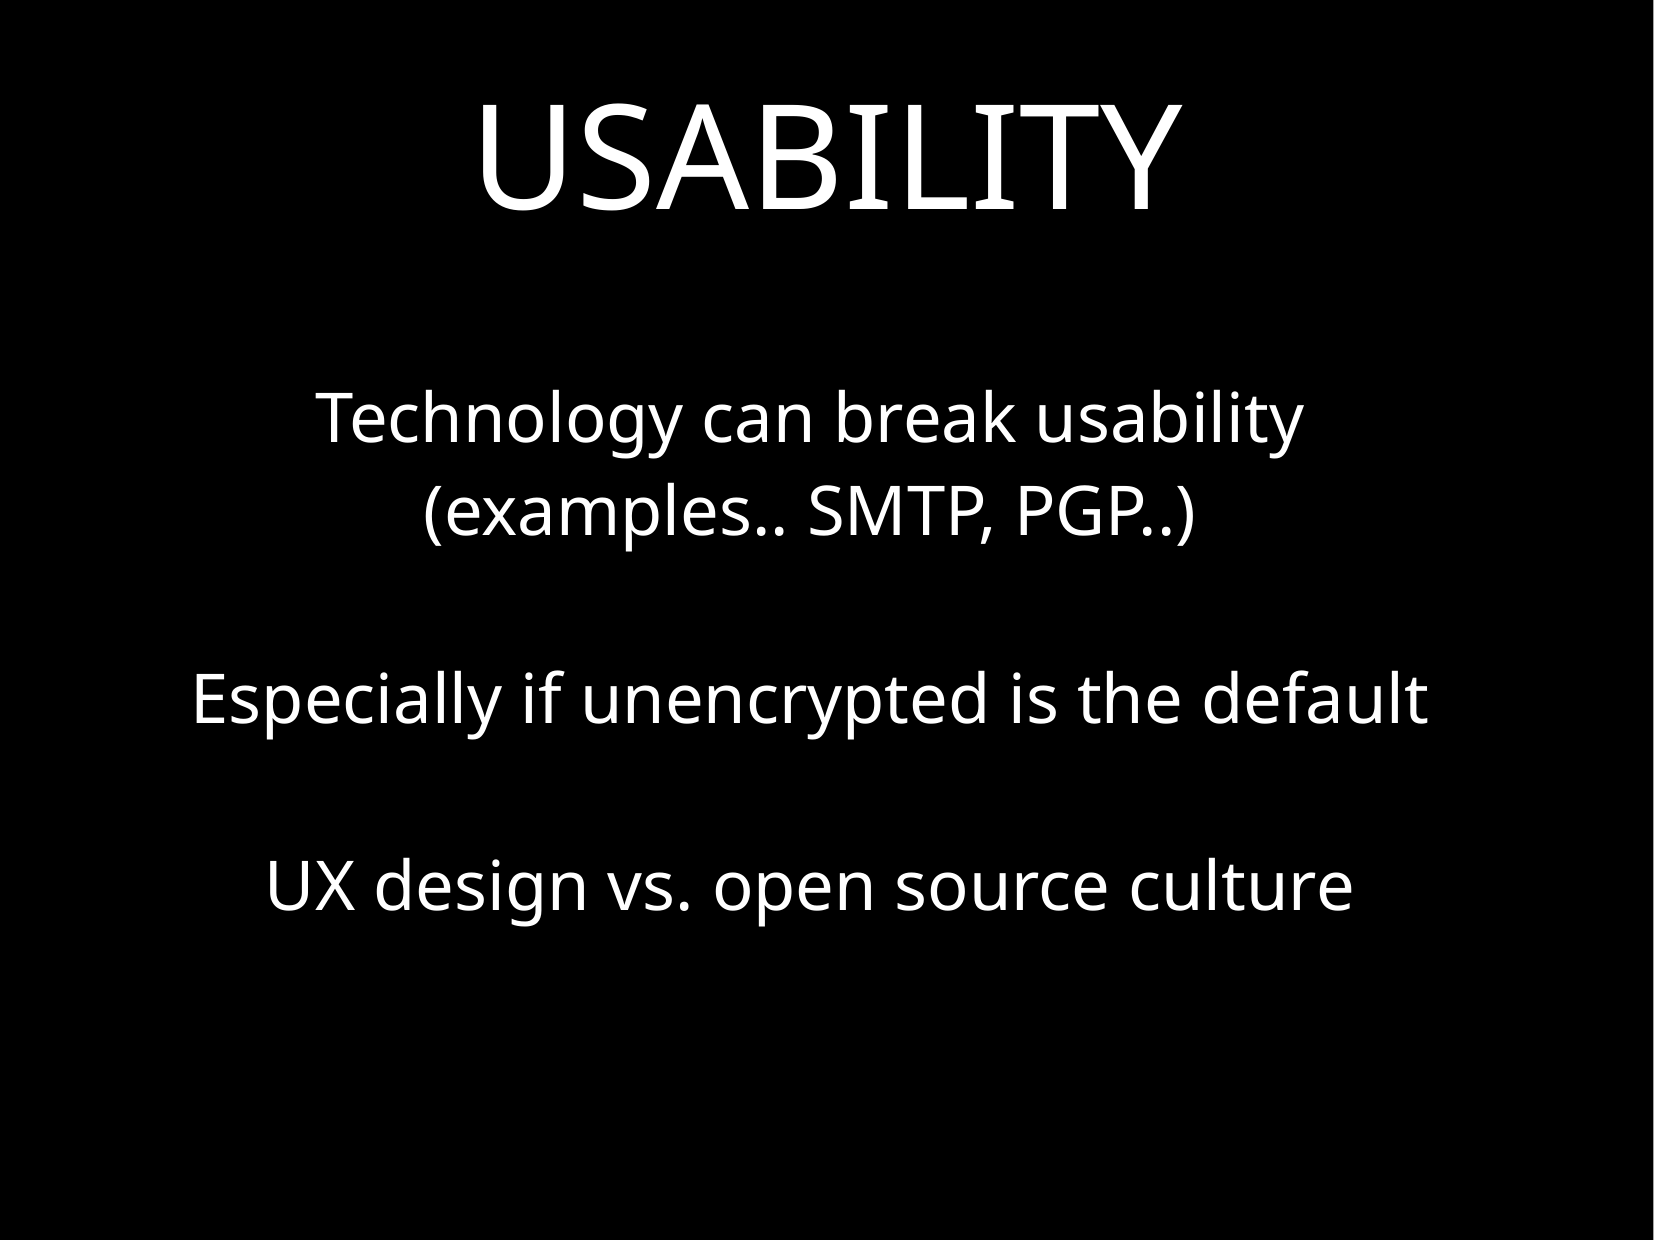

# USABILITY
Technology can break usability
(examples.. SMTP, PGP..)
Especially if unencrypted is the default
UX design vs. open source culture